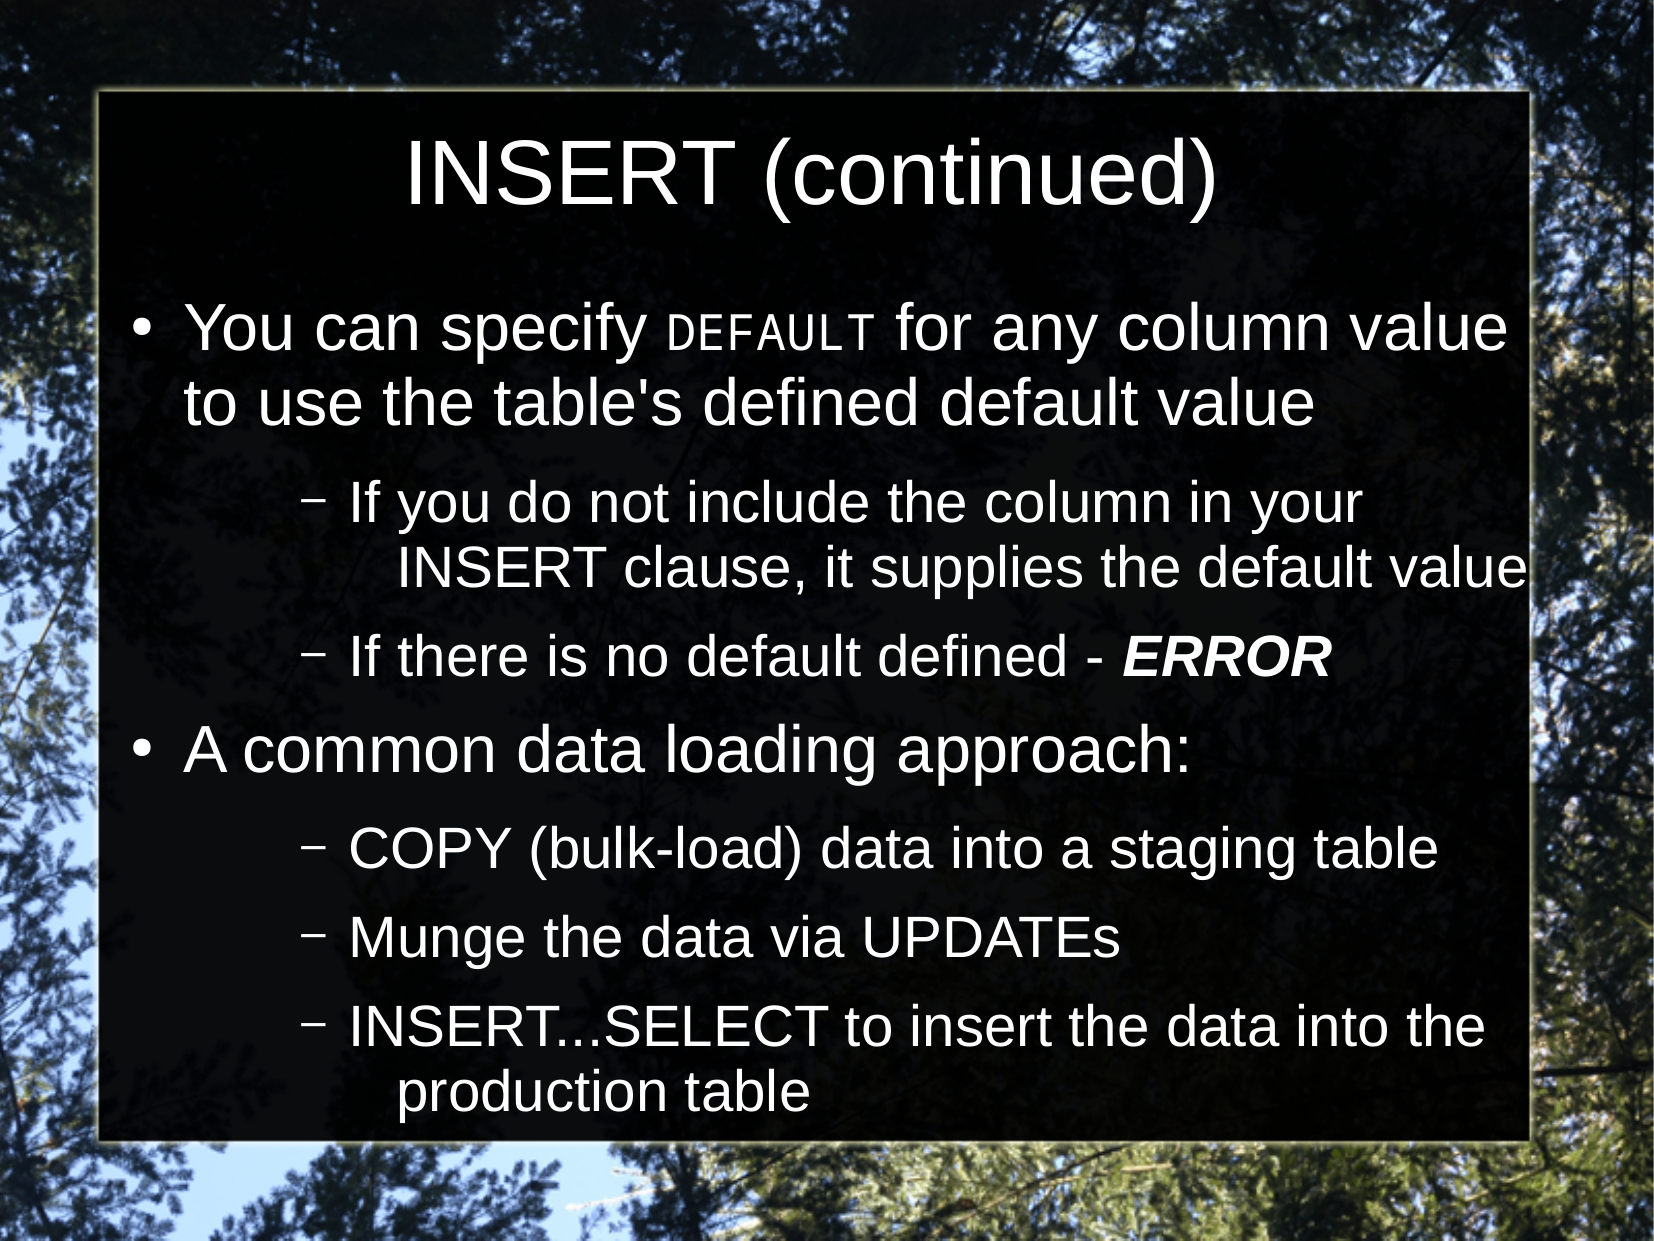

# INSERT (continued)
You can specify DEFAULT for any column value to use the table's defined default value
If you do not include the column in your INSERT clause, it supplies the default value
If there is no default defined - ERROR
A common data loading approach:
COPY (bulk-load) data into a staging table
Munge the data via UPDATEs
INSERT...SELECT to insert the data into the production table